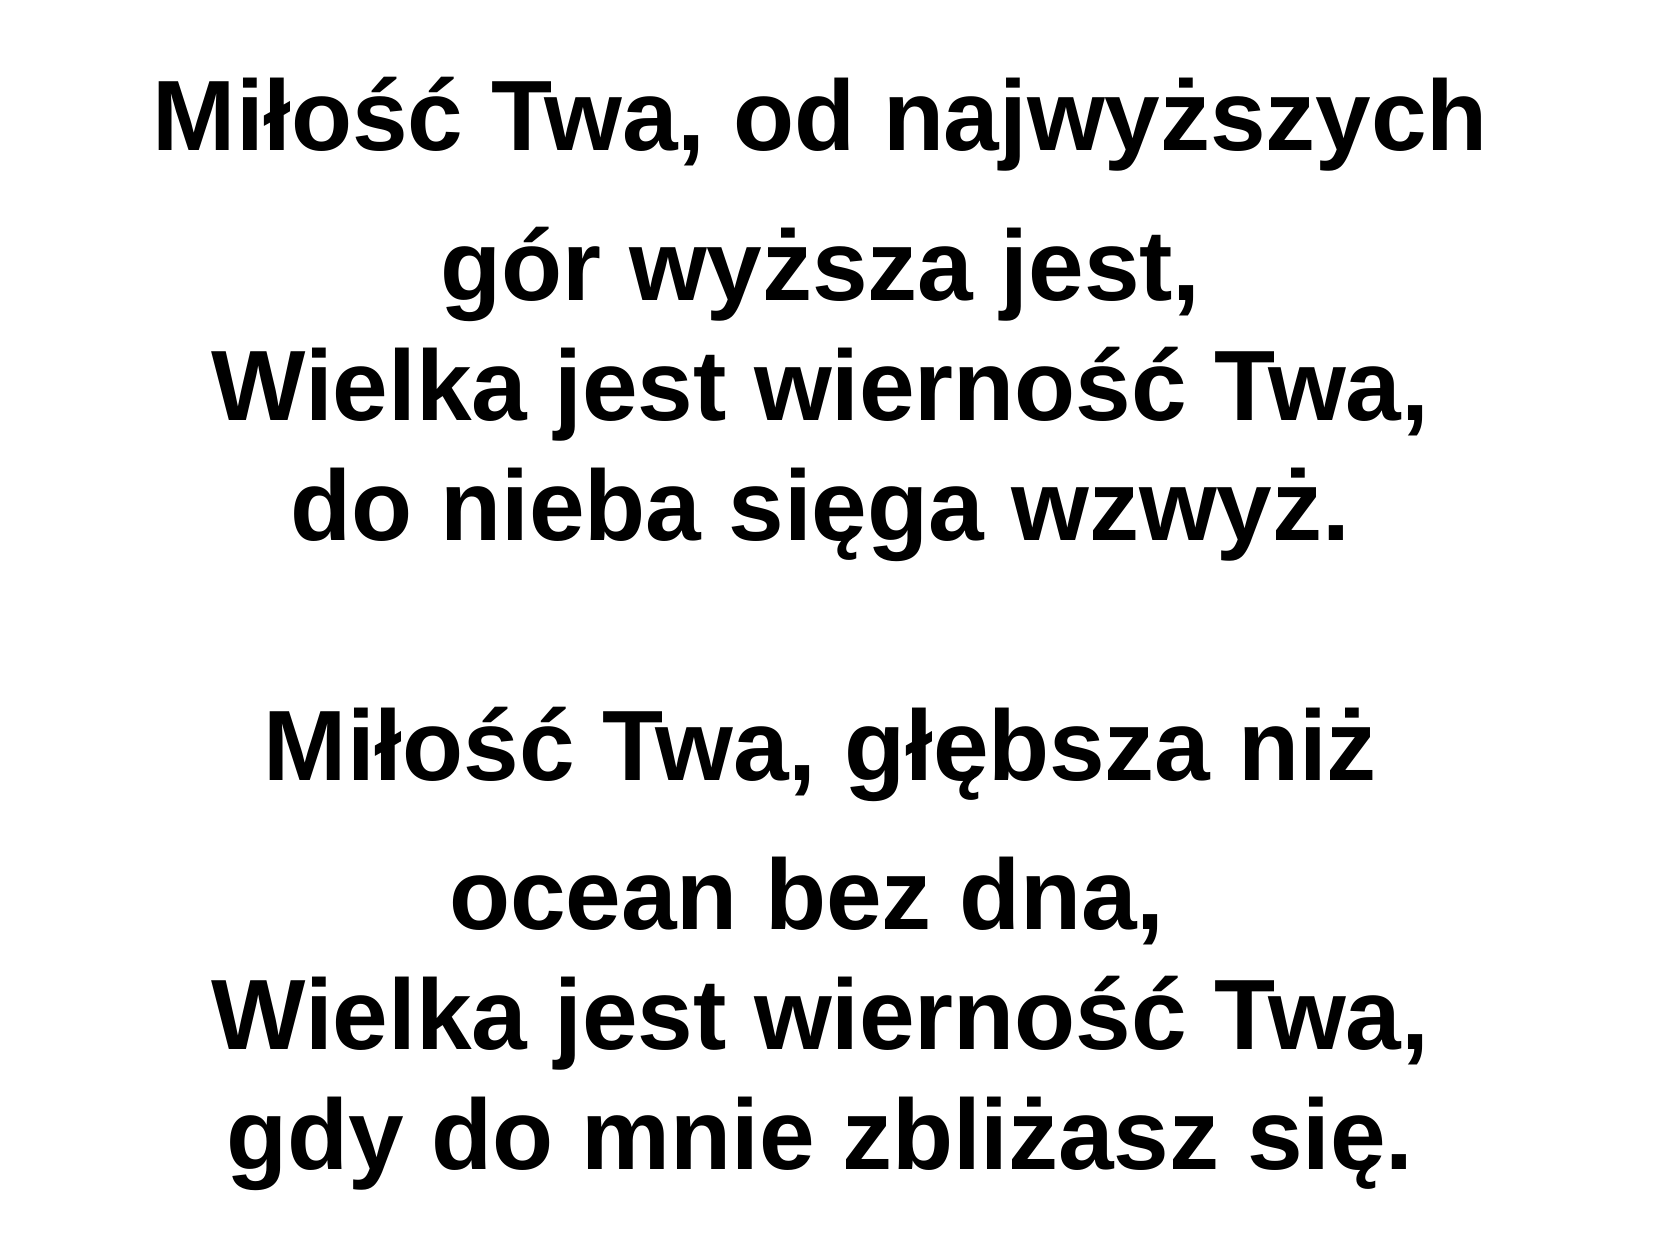

# Miłość Twa, od najwyższych
gór wyższa jest,
Wielka jest wierność Twa,
do nieba sięga wzwyż.
Miłość Twa, głębsza niż
ocean bez dna, 
Wielka jest wierność Twa,
gdy do mnie zbliżasz się.